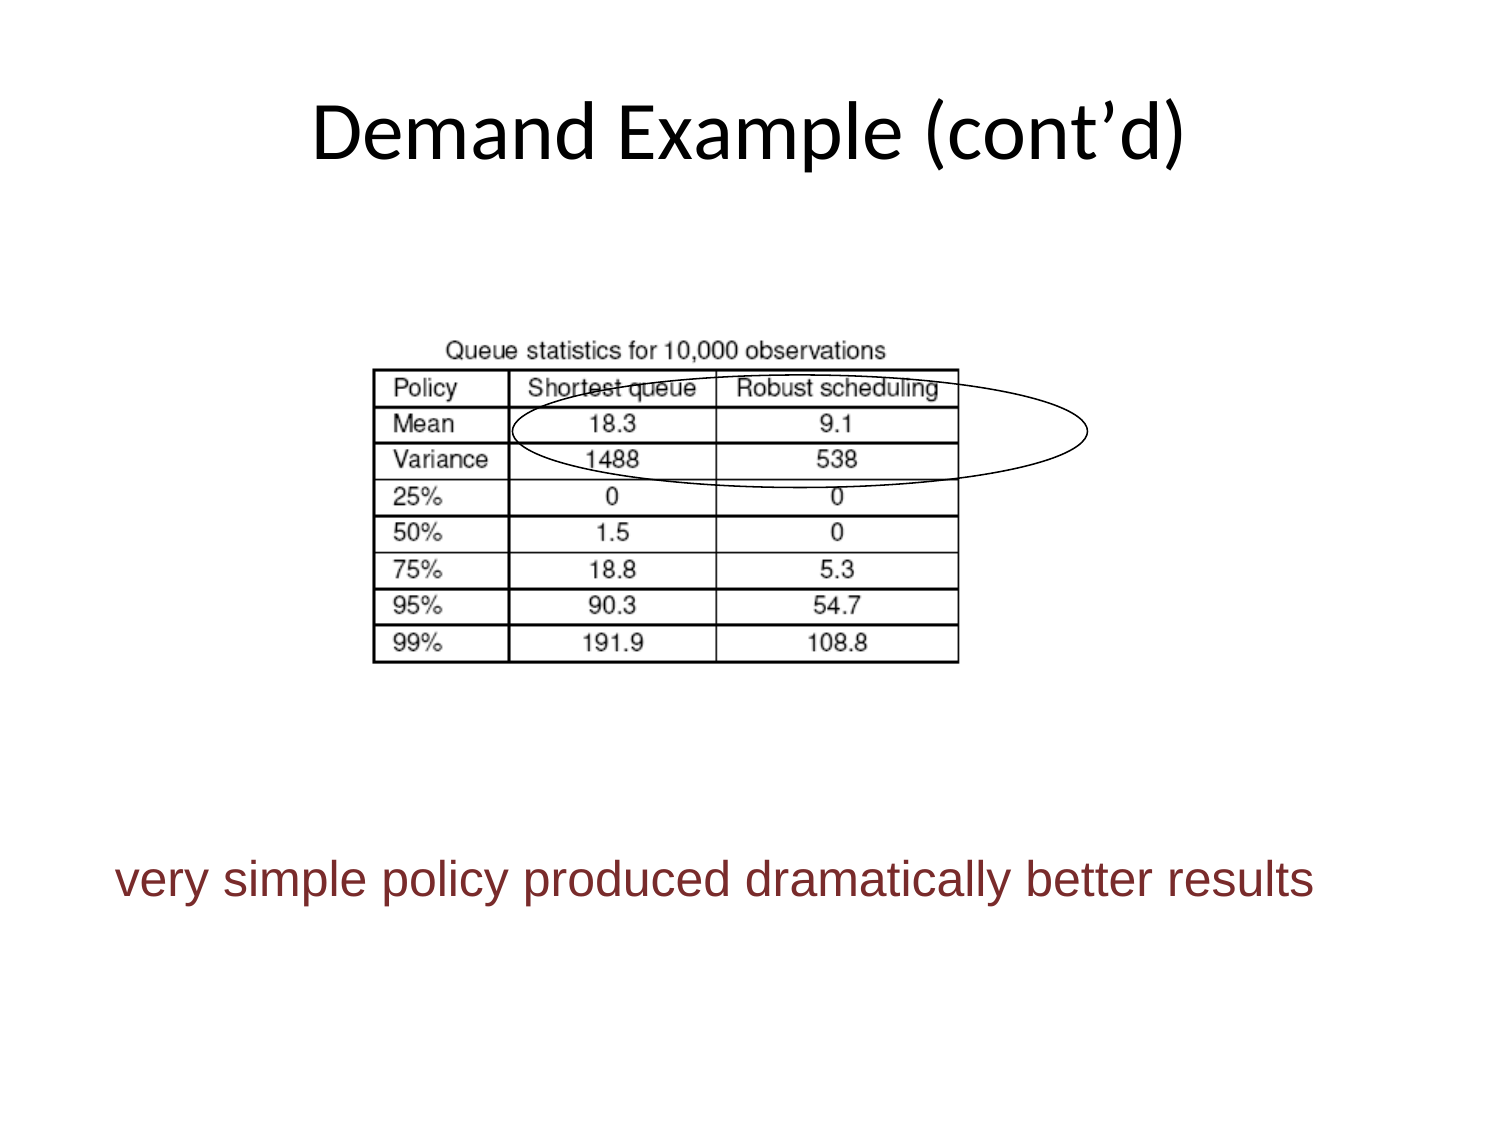

# Demand Example (cont’d)
very simple policy produced dramatically better results